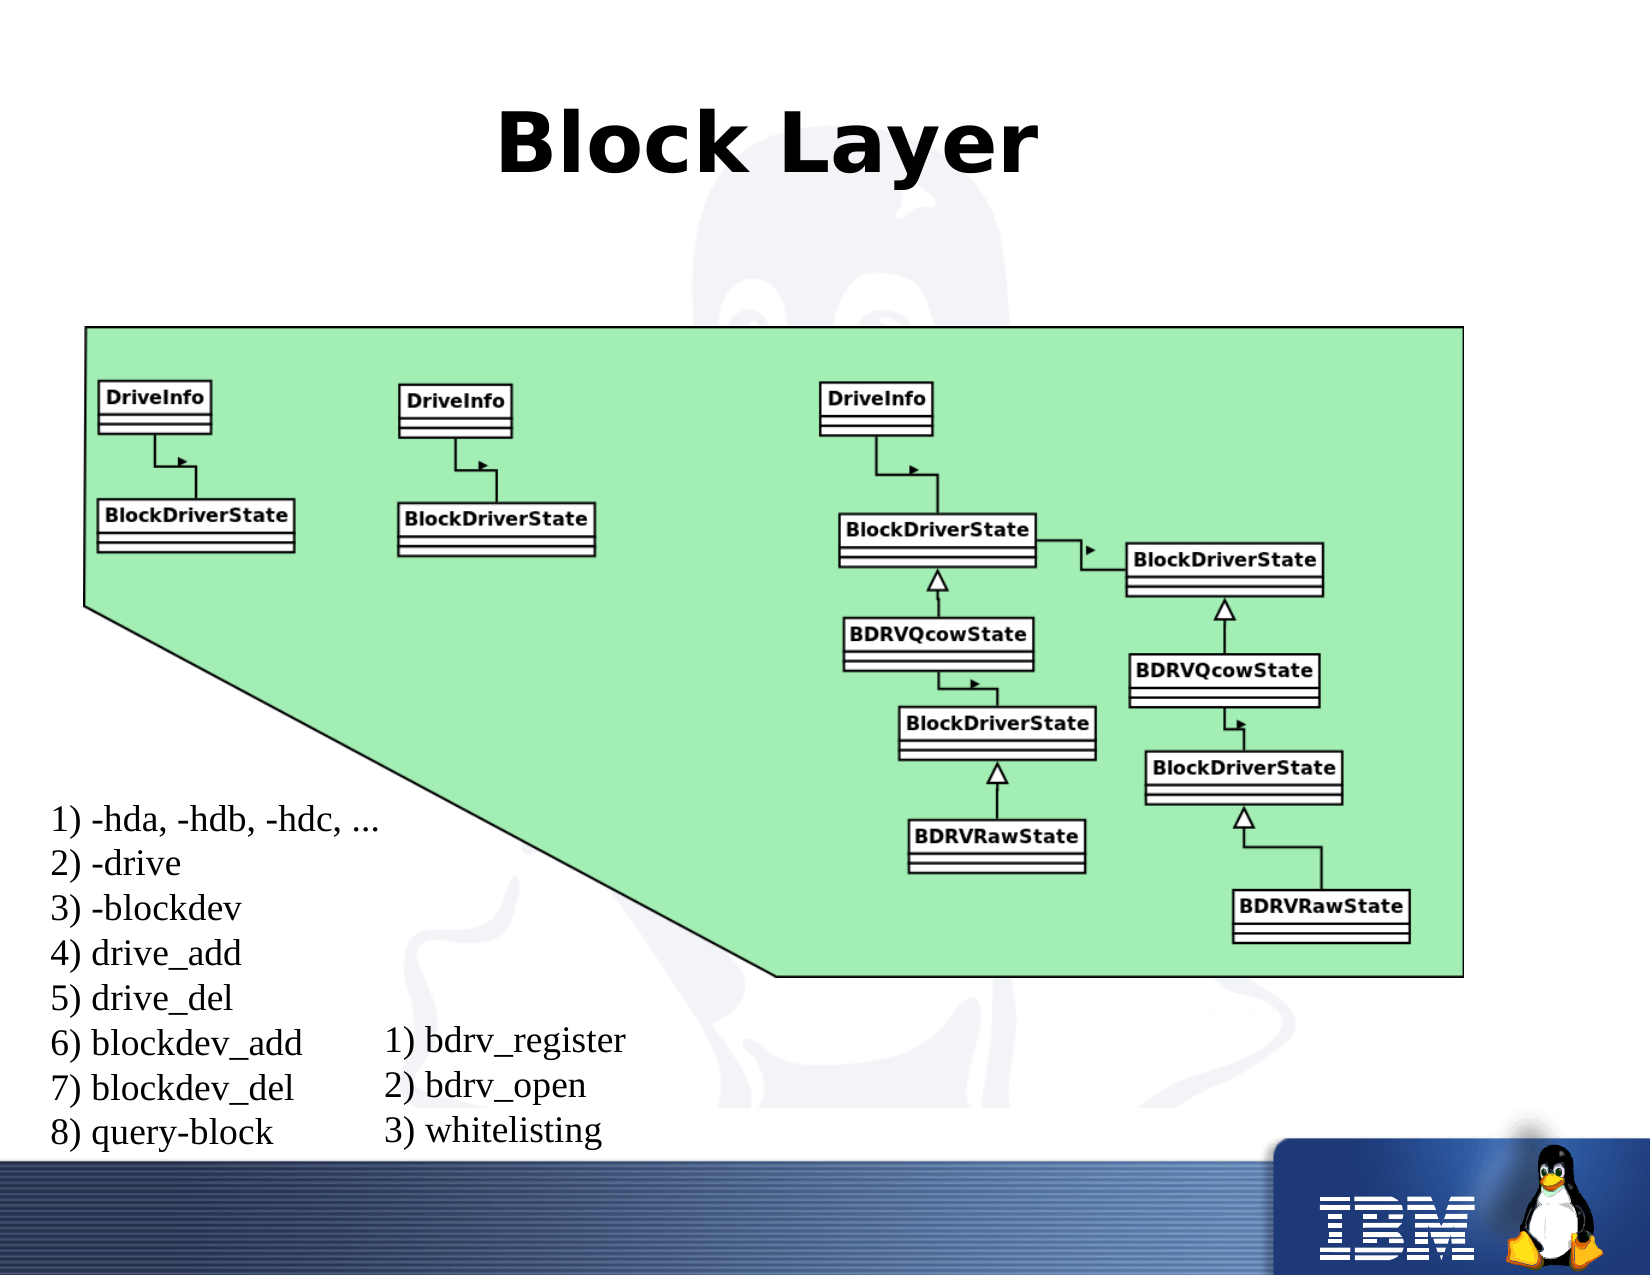

# Block Layer
 -hda, -hdb, -hdc, ...
 -drive
 -blockdev
 drive_add
 drive_del
 blockdev_add
 blockdev_del
 query-block
 bdrv_register
 bdrv_open
 whitelisting